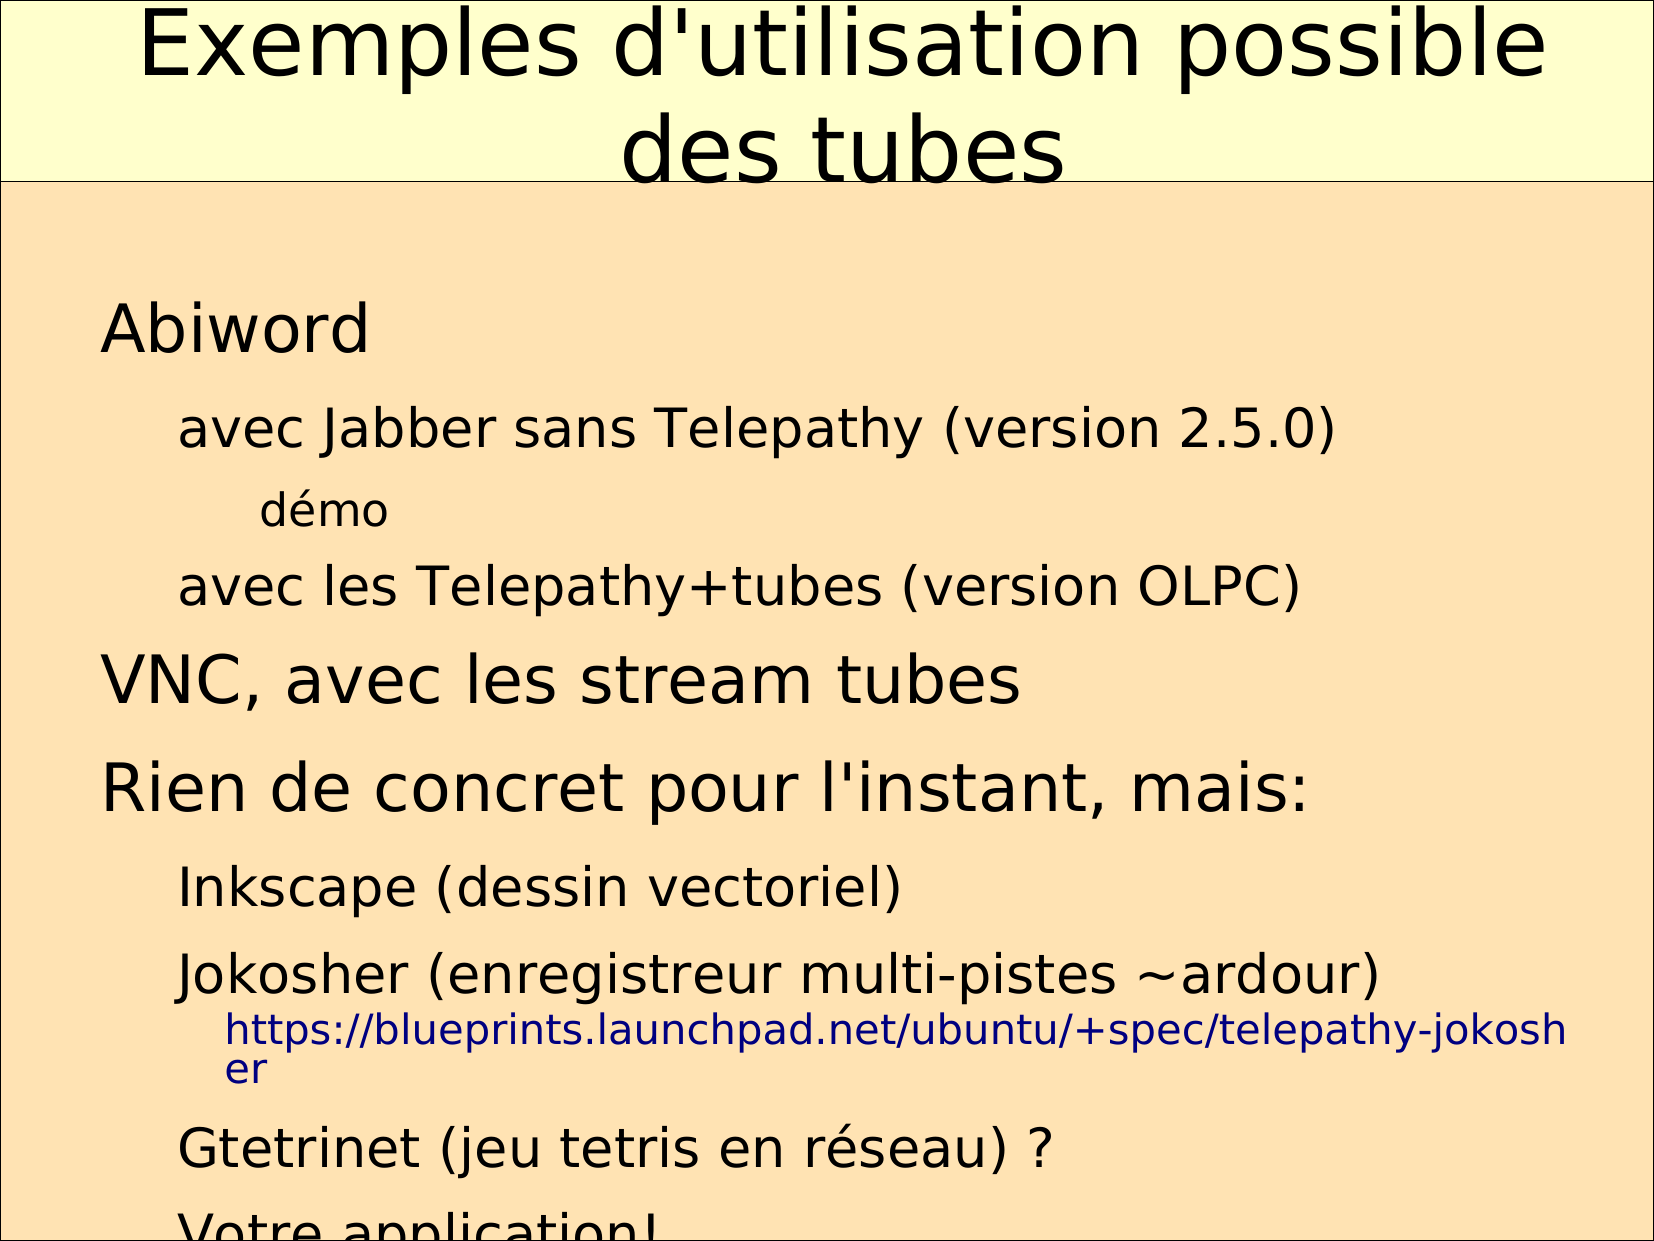

# Exemples d'utilisation possible des tubes
Abiword
avec Jabber sans Telepathy (version 2.5.0)
démo
avec les Telepathy+tubes (version OLPC)
VNC, avec les stream tubes
Rien de concret pour l'instant, mais:
Inkscape (dessin vectoriel)
Jokosher (enregistreur multi-pistes ~ardour)
https://blueprints.launchpad.net/ubuntu/+spec/telepathy-jokosher
Gtetrinet (jeu tetris en réseau) ?
Votre application!